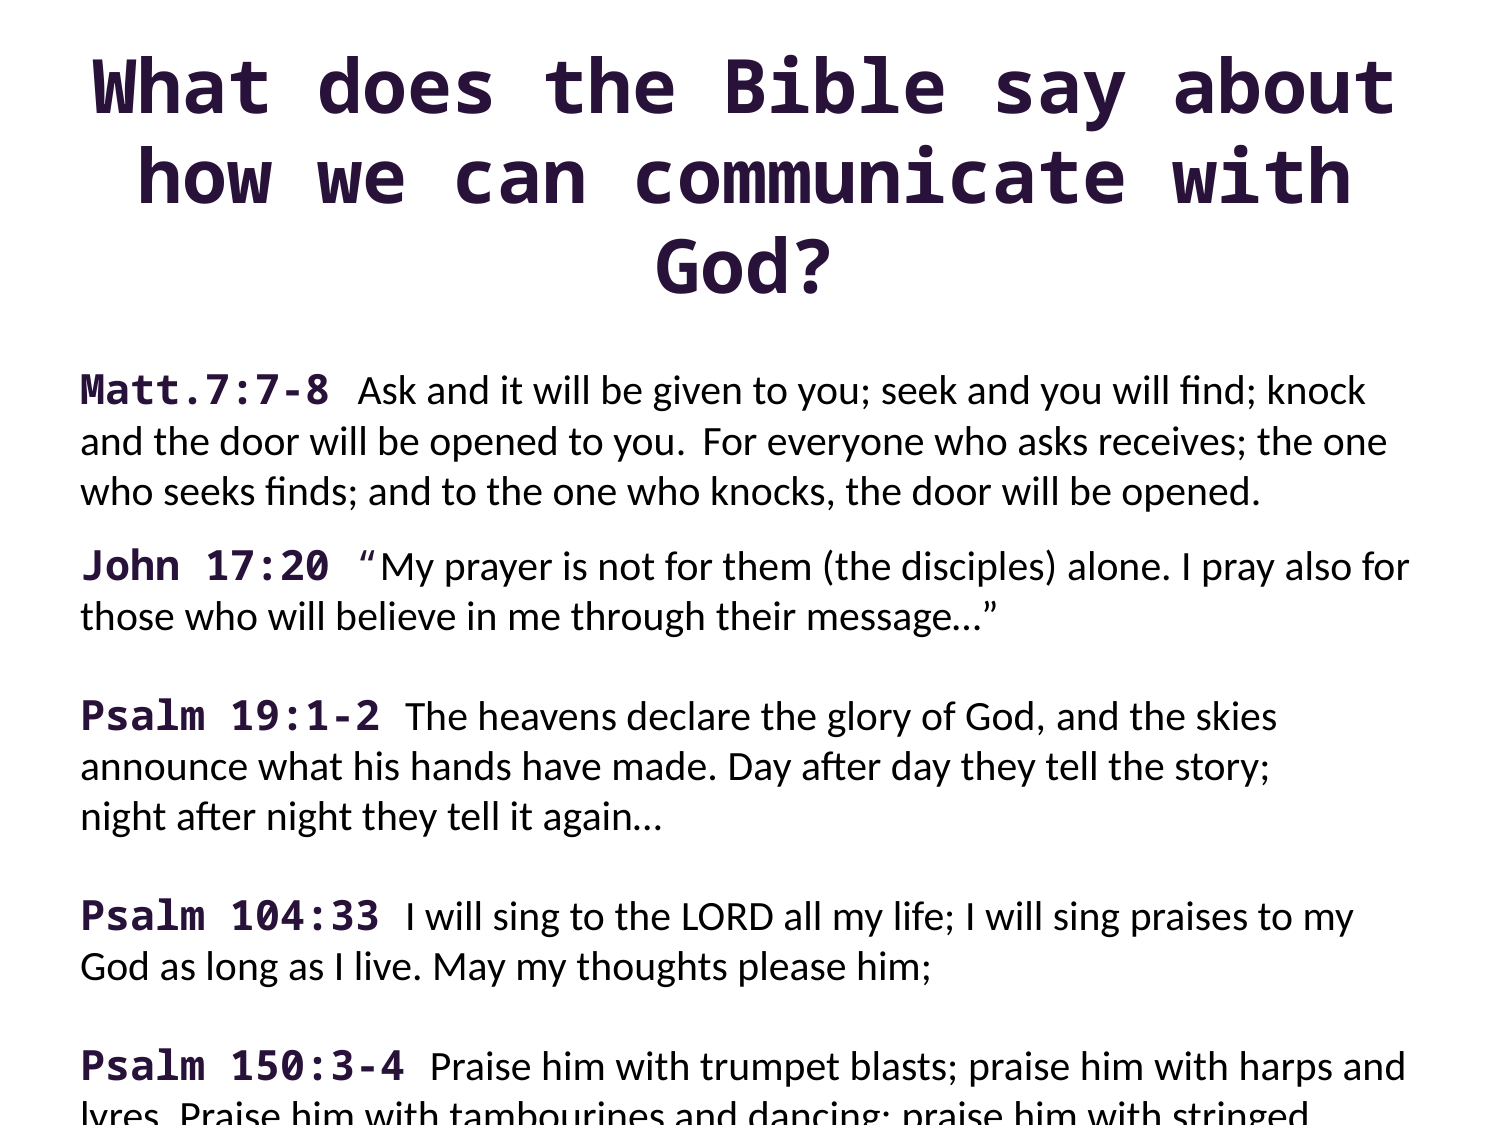

What does the Bible say about
how we can communicate with God?
Matt.7:7-8 Ask and it will be given to you; seek and you will find; knock and the door will be opened to you.  For everyone who asks receives; the one who seeks finds; and to the one who knocks, the door will be opened.
John 17:20 “My prayer is not for them (the disciples) alone. I pray also for those who will believe in me through their message…”
Psalm 19:1-2 The heavens declare the glory of God, and the skies announce what his hands have made. Day after day they tell the story;
night after night they tell it again…
Psalm 104:33 I will sing to the Lord all my life; I will sing praises to my God as long as I live. May my thoughts please him;
Psalm 150:3-4 Praise him with trumpet blasts; praise him with harps and lyres. Praise him with tambourines and dancing; praise him with stringed instruments and flutes.